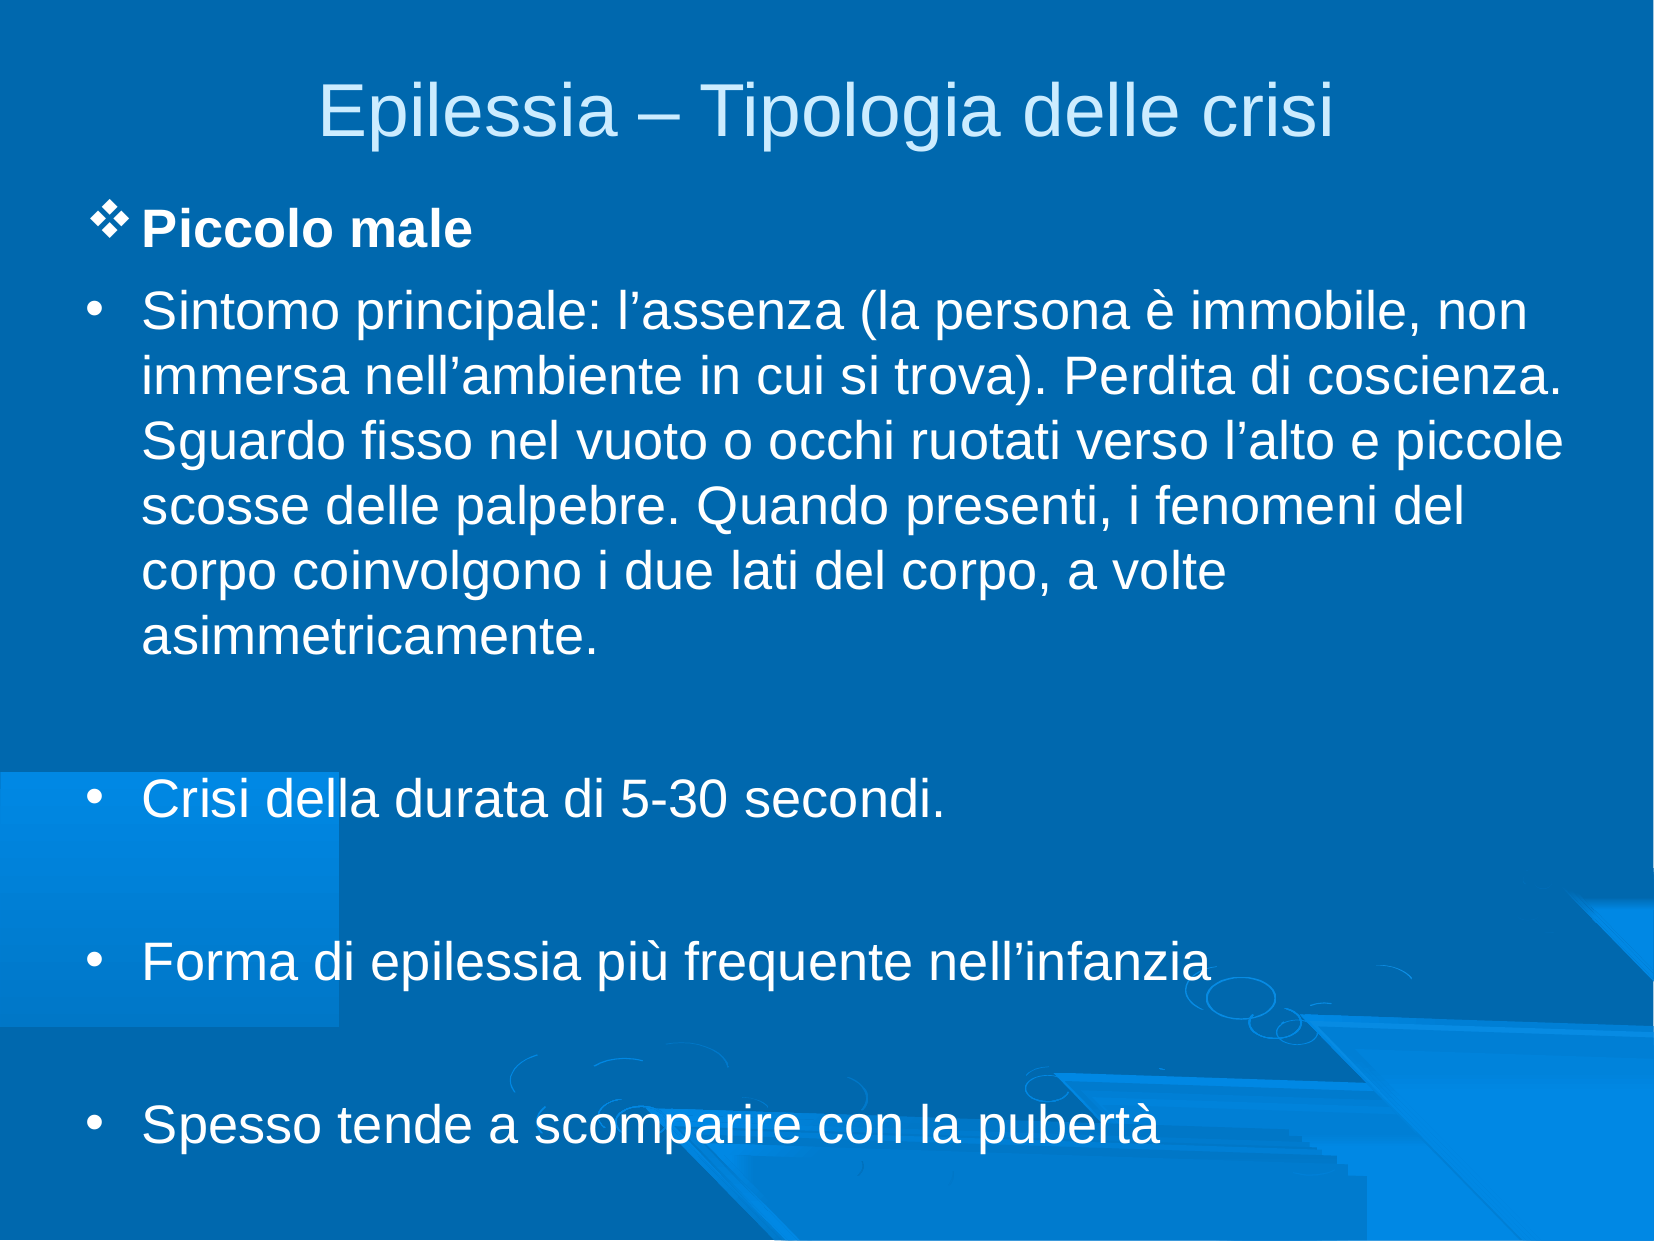

# Epilessia – Tipologia delle crisi
Piccolo male
Sintomo principale: l’assenza (la persona è immobile, non immersa nell’ambiente in cui si trova). Perdita di coscienza. Sguardo fisso nel vuoto o occhi ruotati verso l’alto e piccole scosse delle palpebre. Quando presenti, i fenomeni del corpo coinvolgono i due lati del corpo, a volte asimmetricamente.
Crisi della durata di 5-30 secondi.
Forma di epilessia più frequente nell’infanzia
Spesso tende a scomparire con la pubertà